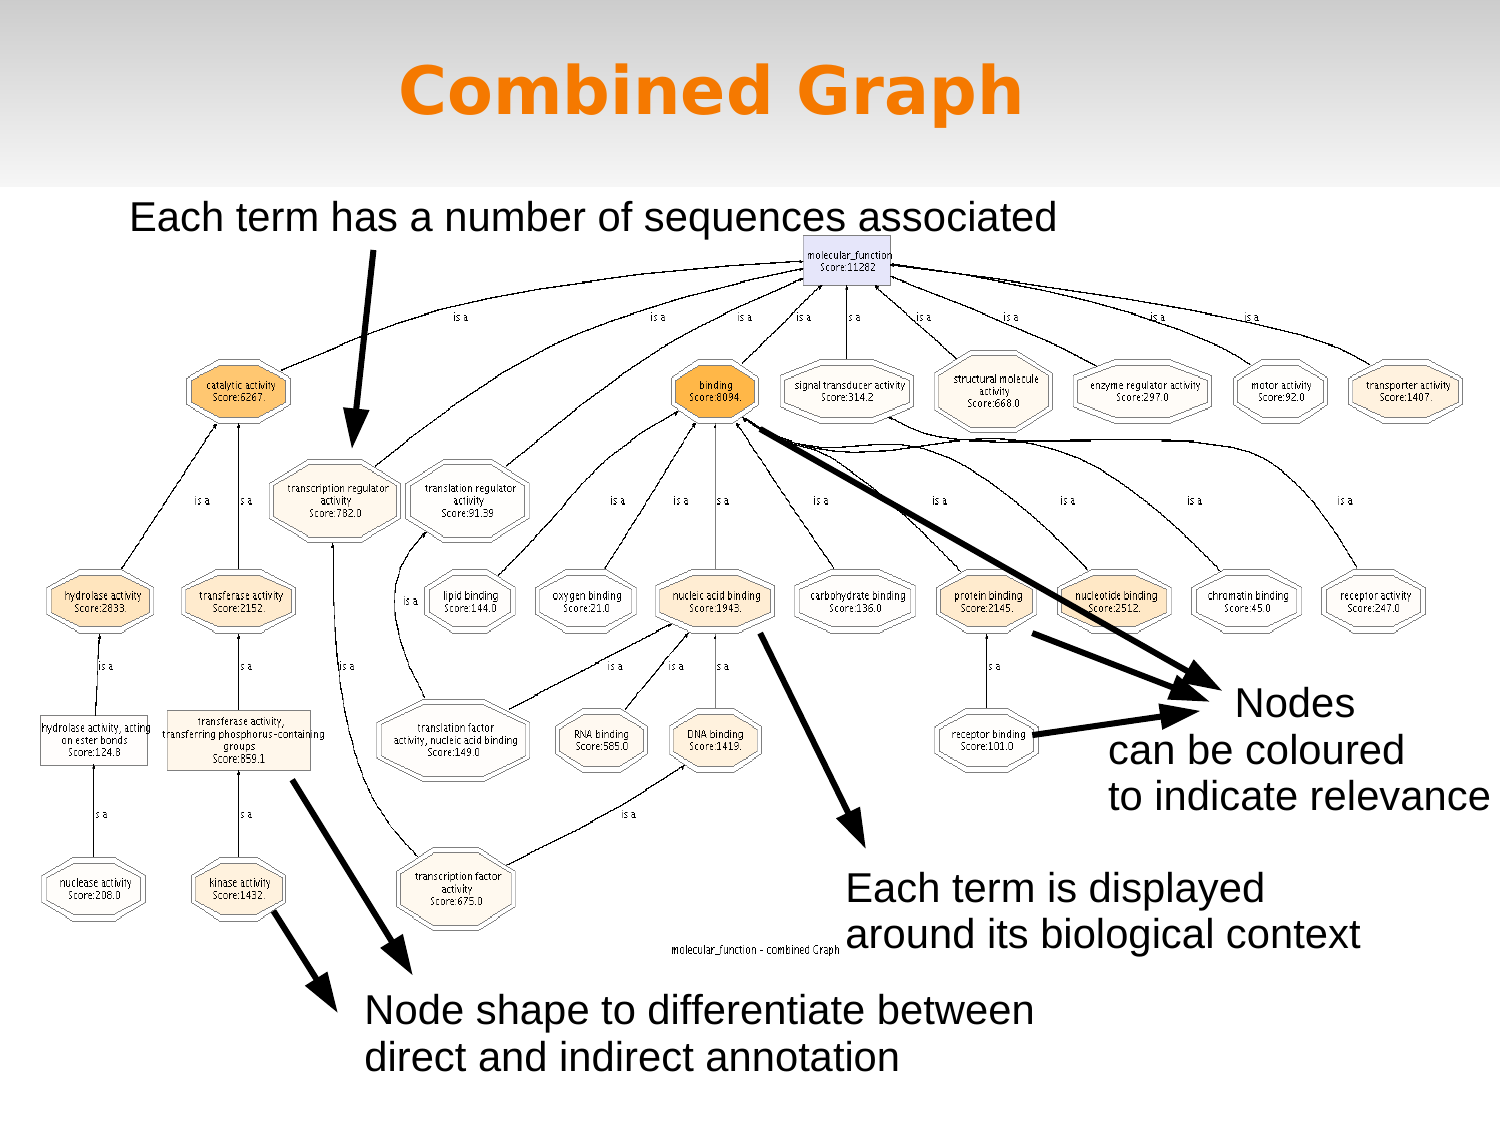

# Combined Graph
Each term has a number of sequences associated
 Nodes
can be coloured
to indicate relevance
Each term is displayed
around its biological context
Node shape to differentiate between
direct and indirect annotation